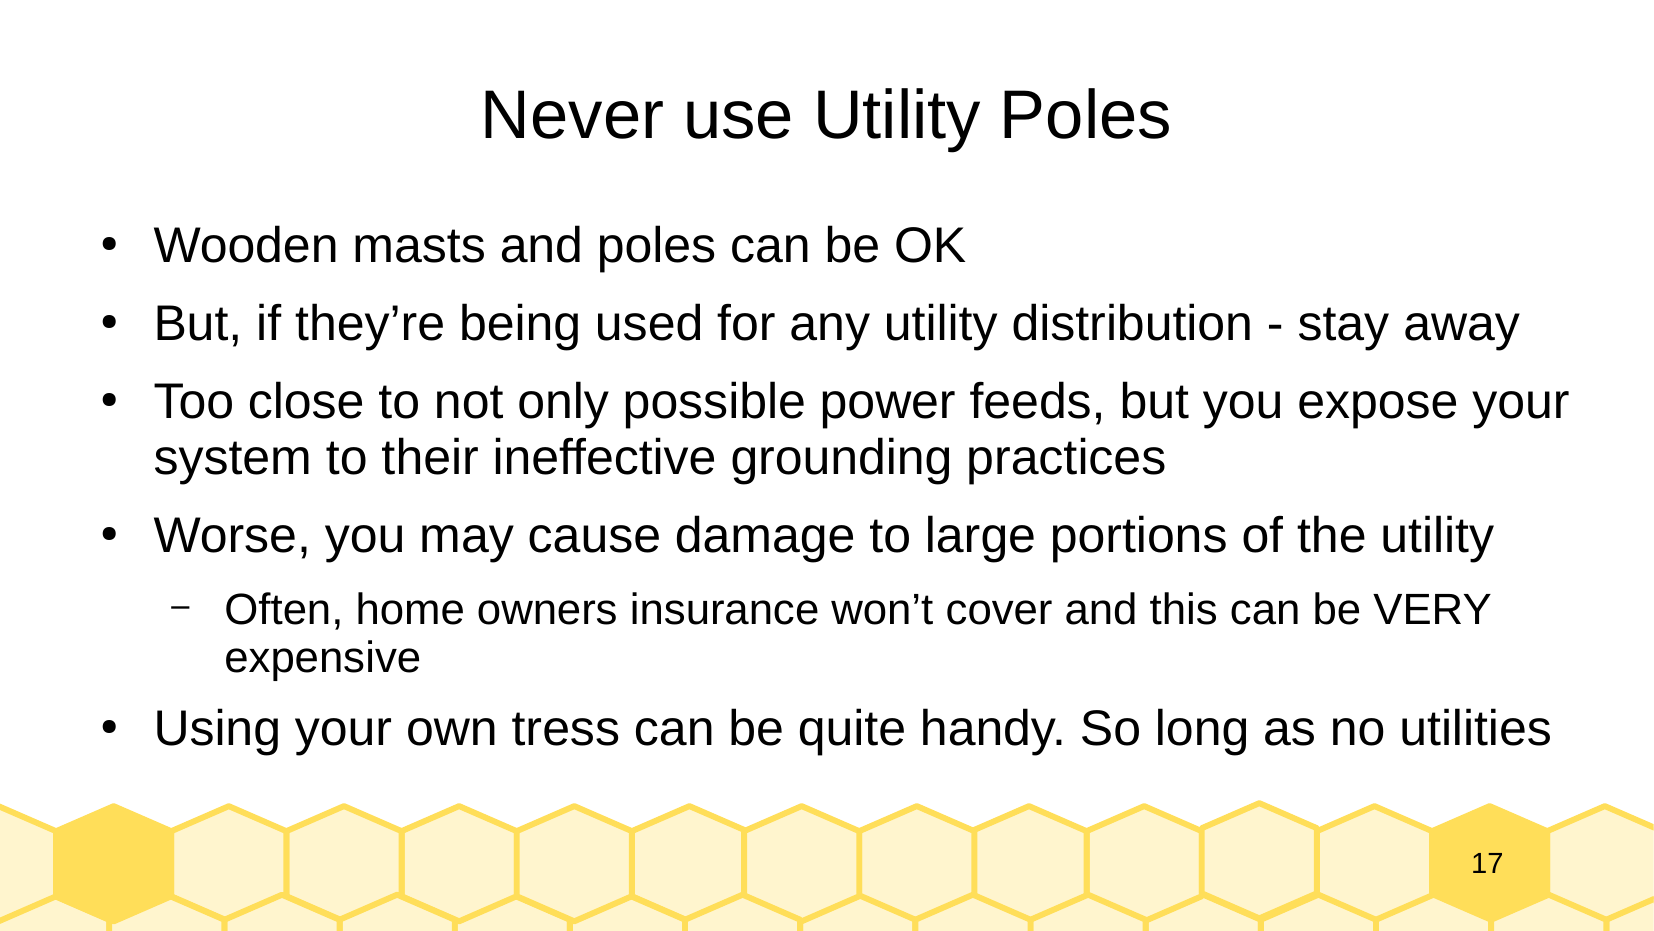

# Never use Utility Poles
Wooden masts and poles can be OK
But, if they’re being used for any utility distribution - stay away
Too close to not only possible power feeds, but you expose your system to their ineffective grounding practices
Worse, you may cause damage to large portions of the utility
Often, home owners insurance won’t cover and this can be VERY expensive
Using your own tress can be quite handy. So long as no utilities